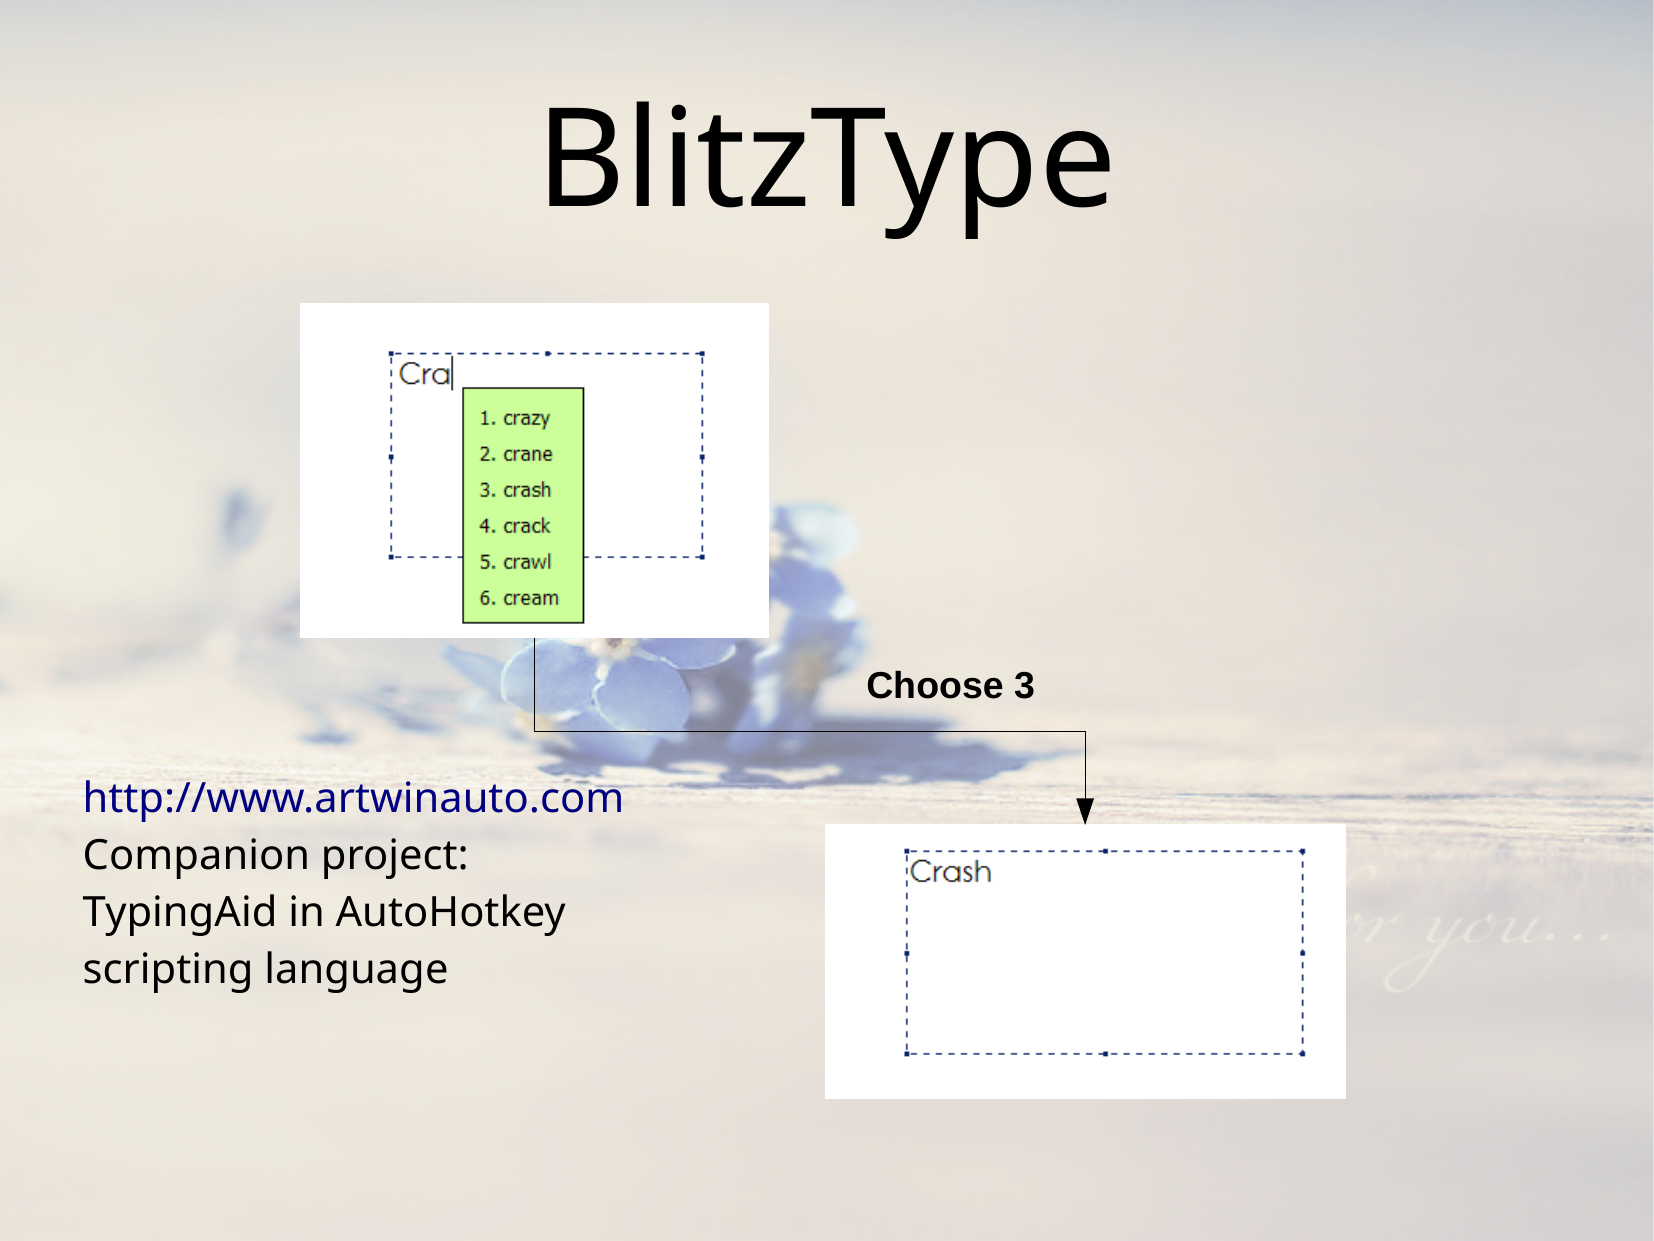

# BlitzType
http://www.artwinauto.com
Companion project:
TypingAid in AutoHotkey
scripting language
Choose 3